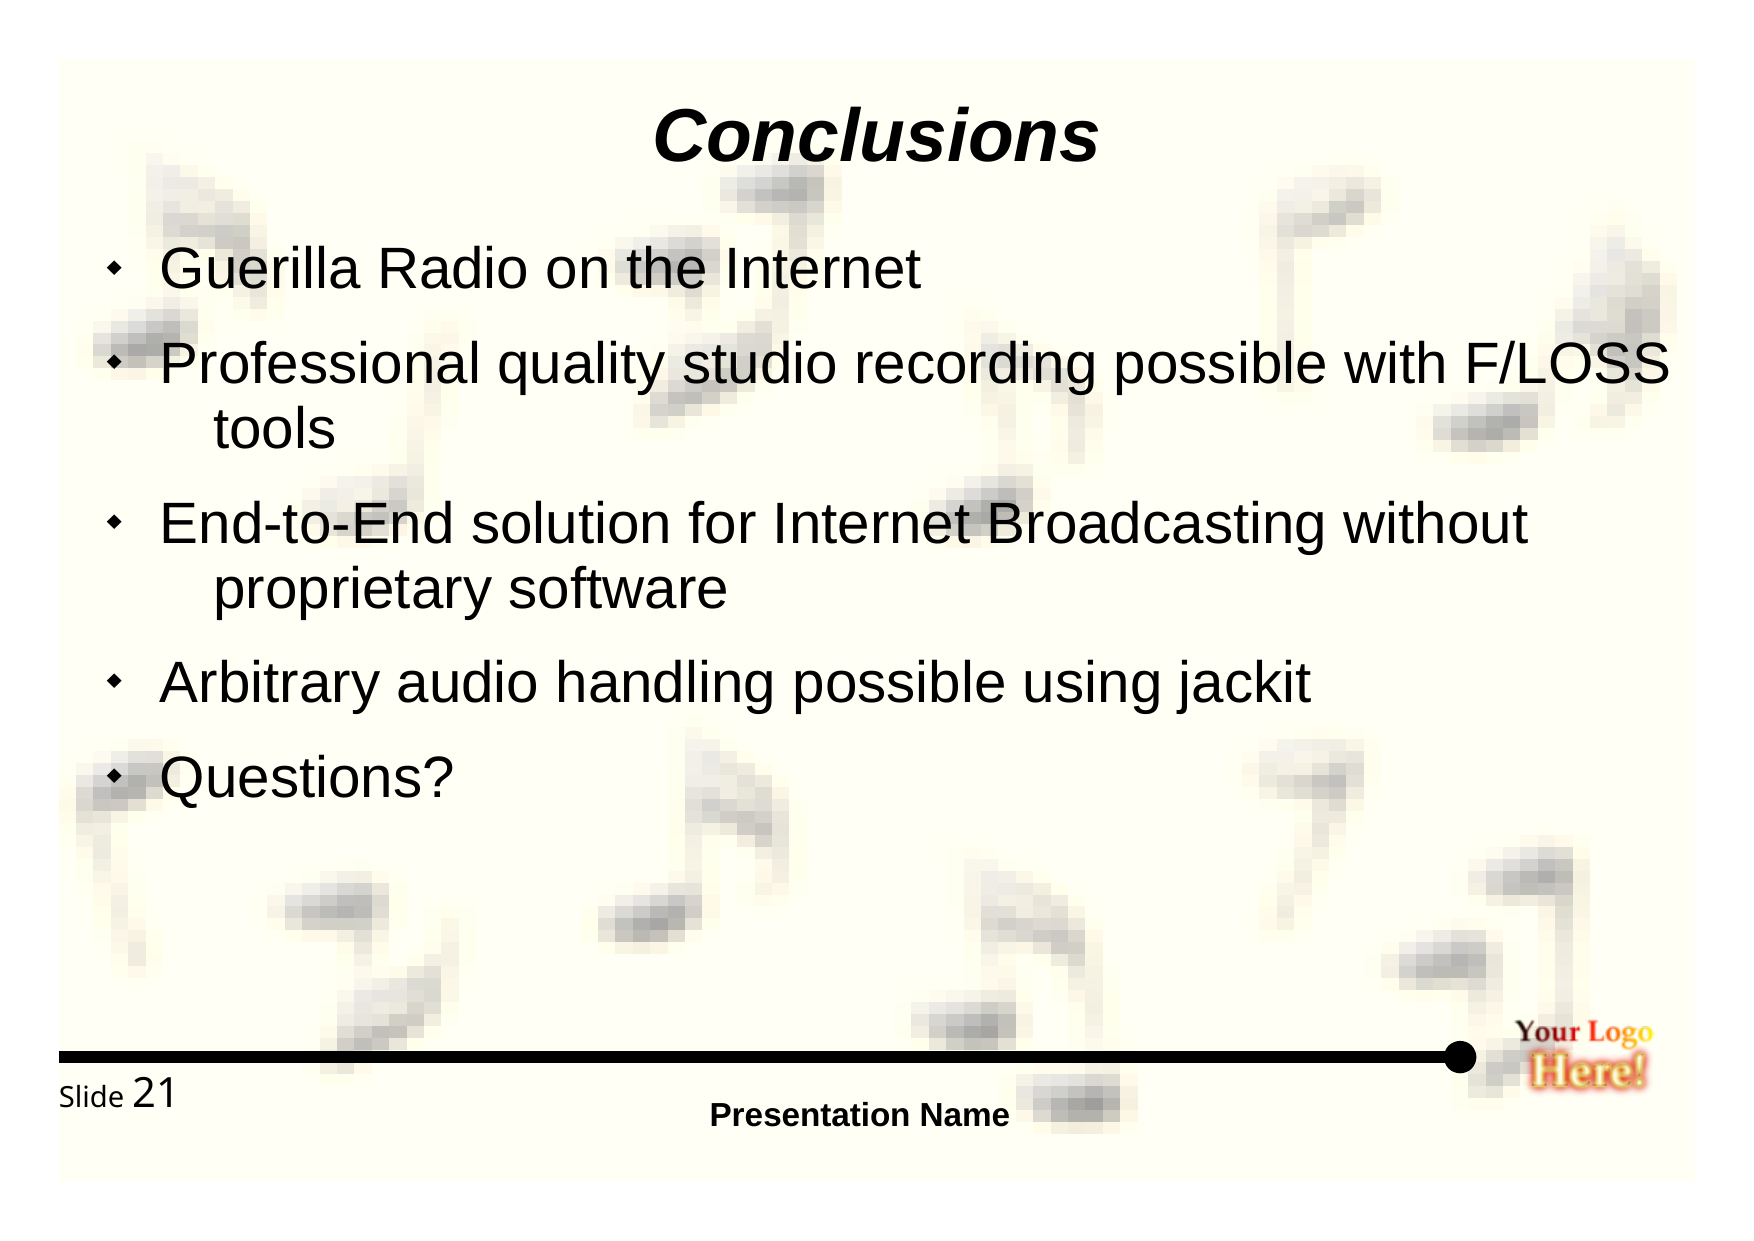

# Conclusions
Guerilla Radio on the Internet
Professional quality studio recording possible with F/LOSS tools
End-to-End solution for Internet Broadcasting without proprietary software
Arbitrary audio handling possible using jackit
Questions?